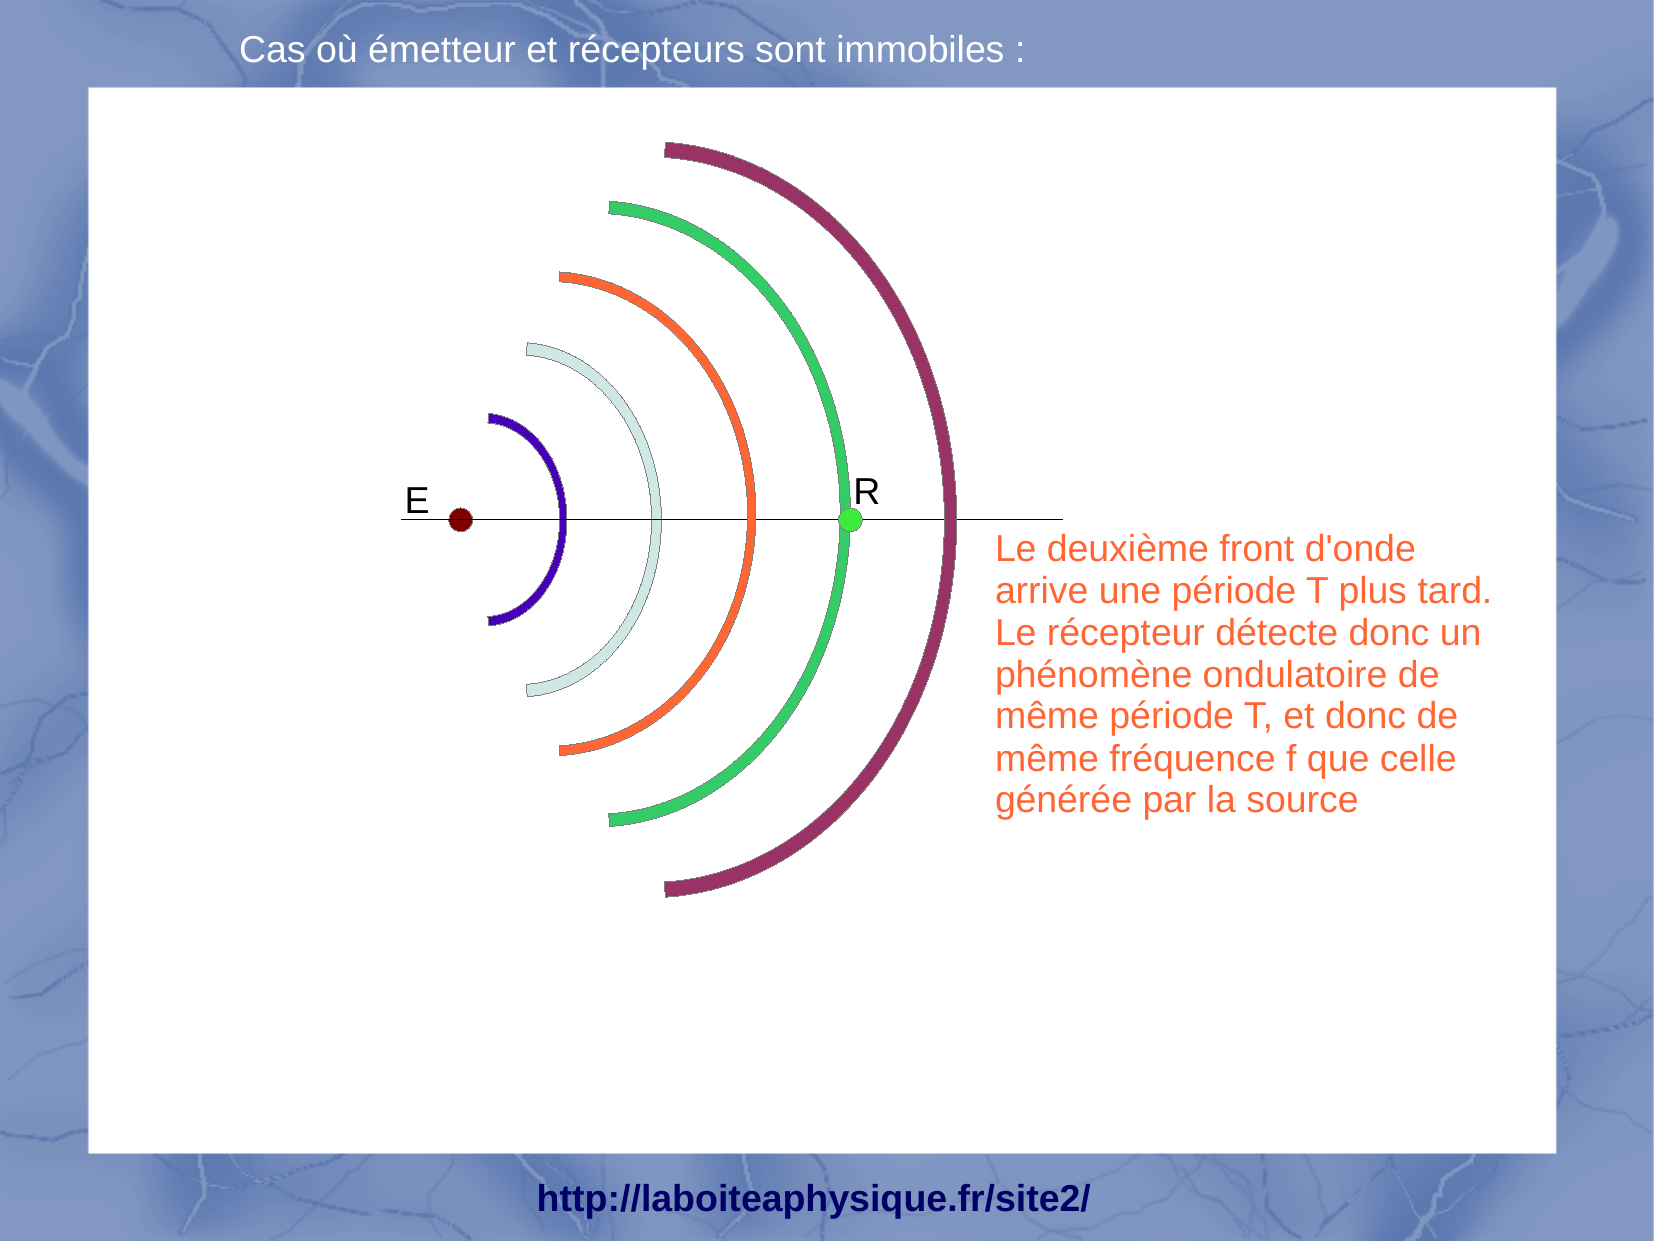

Cas où émetteur et récepteurs sont immobiles :
R
E
Le deuxième front d'onde arrive une période T plus tard.
Le récepteur détecte donc un phénomène ondulatoire de même période T, et donc de même fréquence f que celle générée par la source
http://laboiteaphysique.fr/site2/